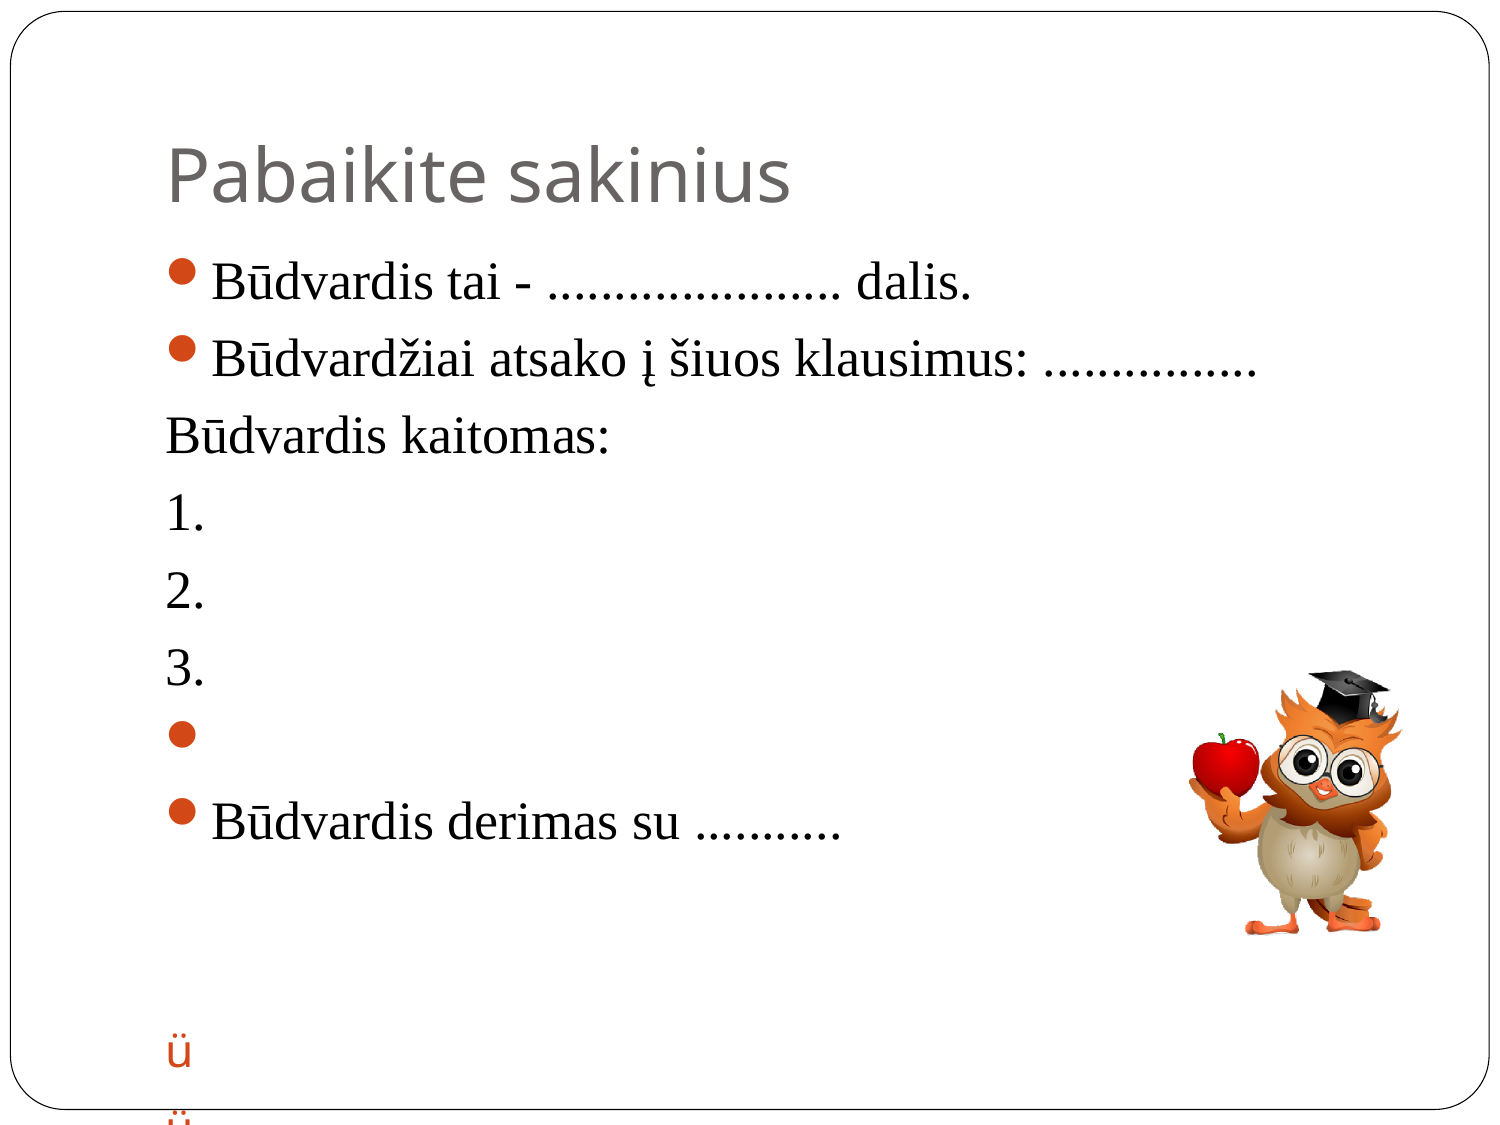

# Pabaikite sakinius
Būdvardis tai - ...................... dalis.
Būdvardžiai atsako į šiuos klausimus: ................
Būdvardis kaitomas:
1.
2.
3.
Būdvardis derimas su ...........